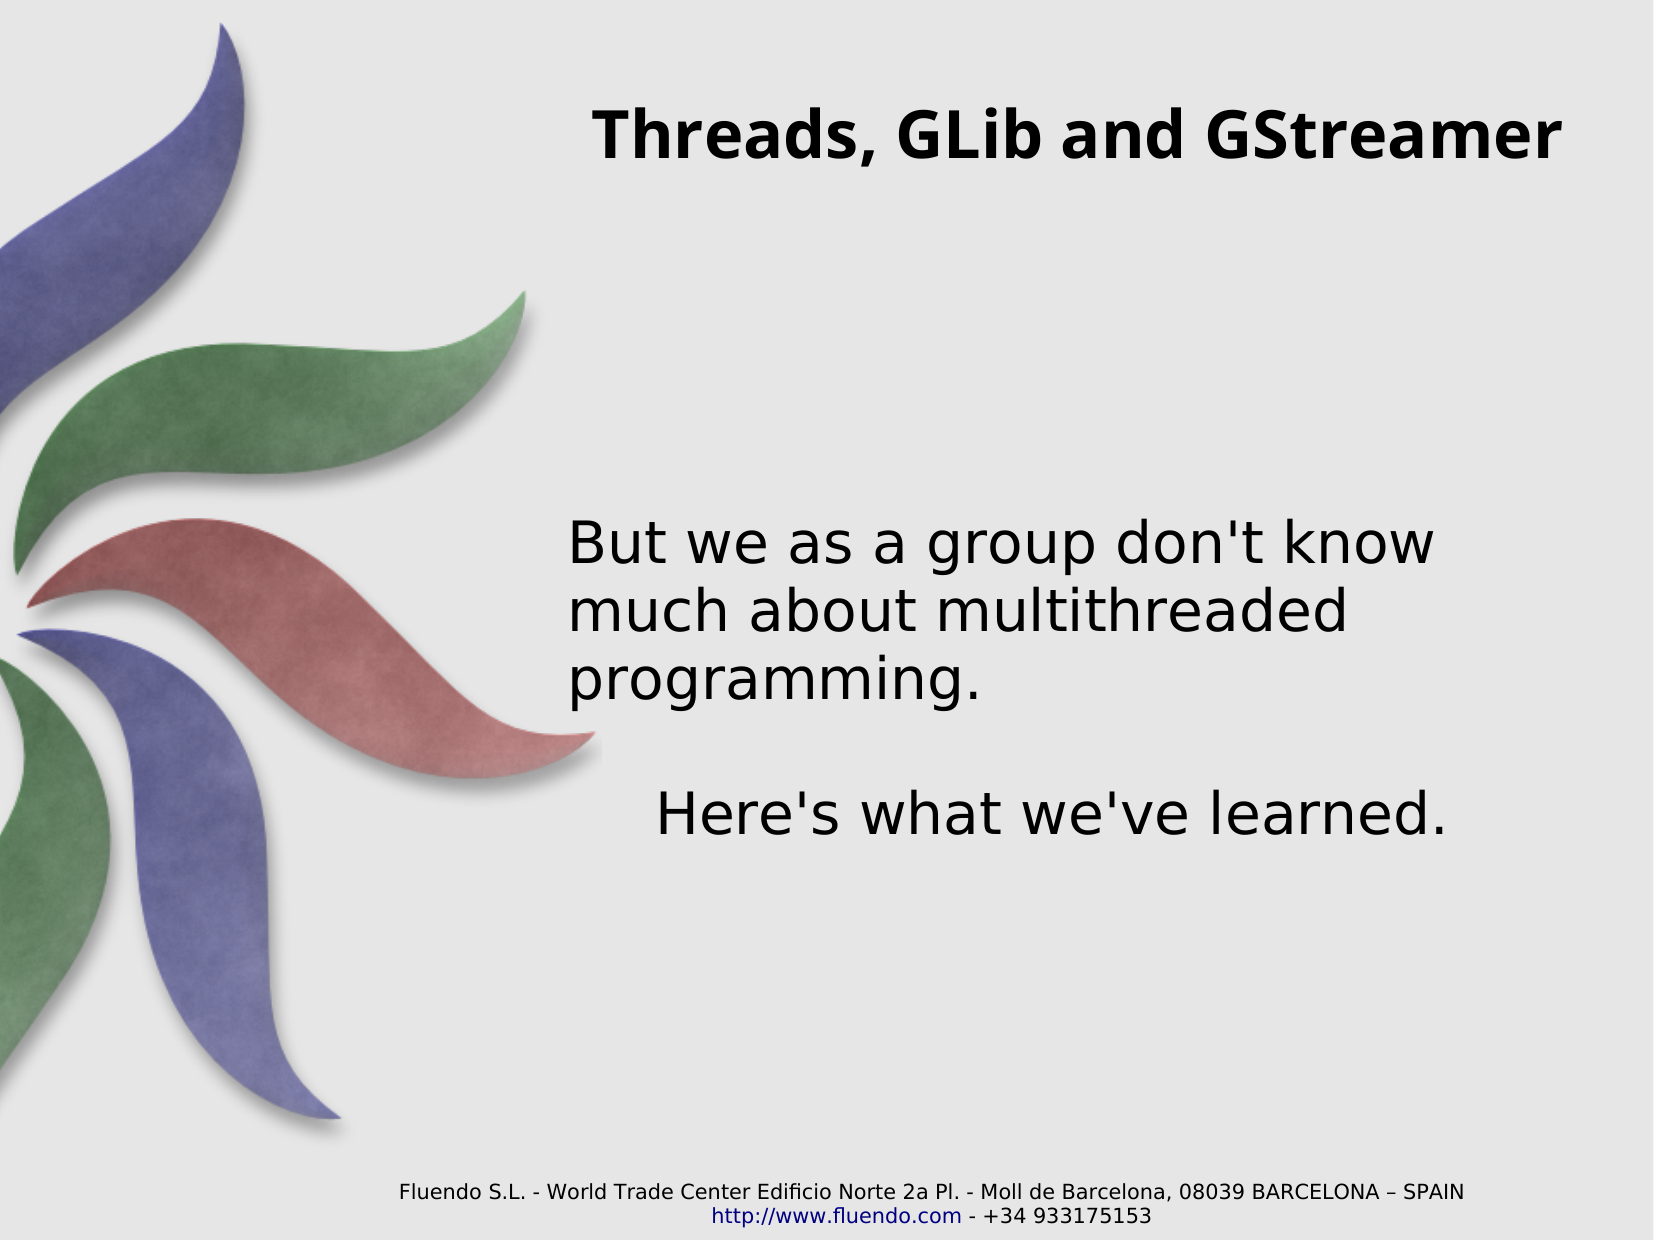

# Threads, GLib and GStreamer
But we as a group don't know much about multithreaded programming.
Here's what we've learned.